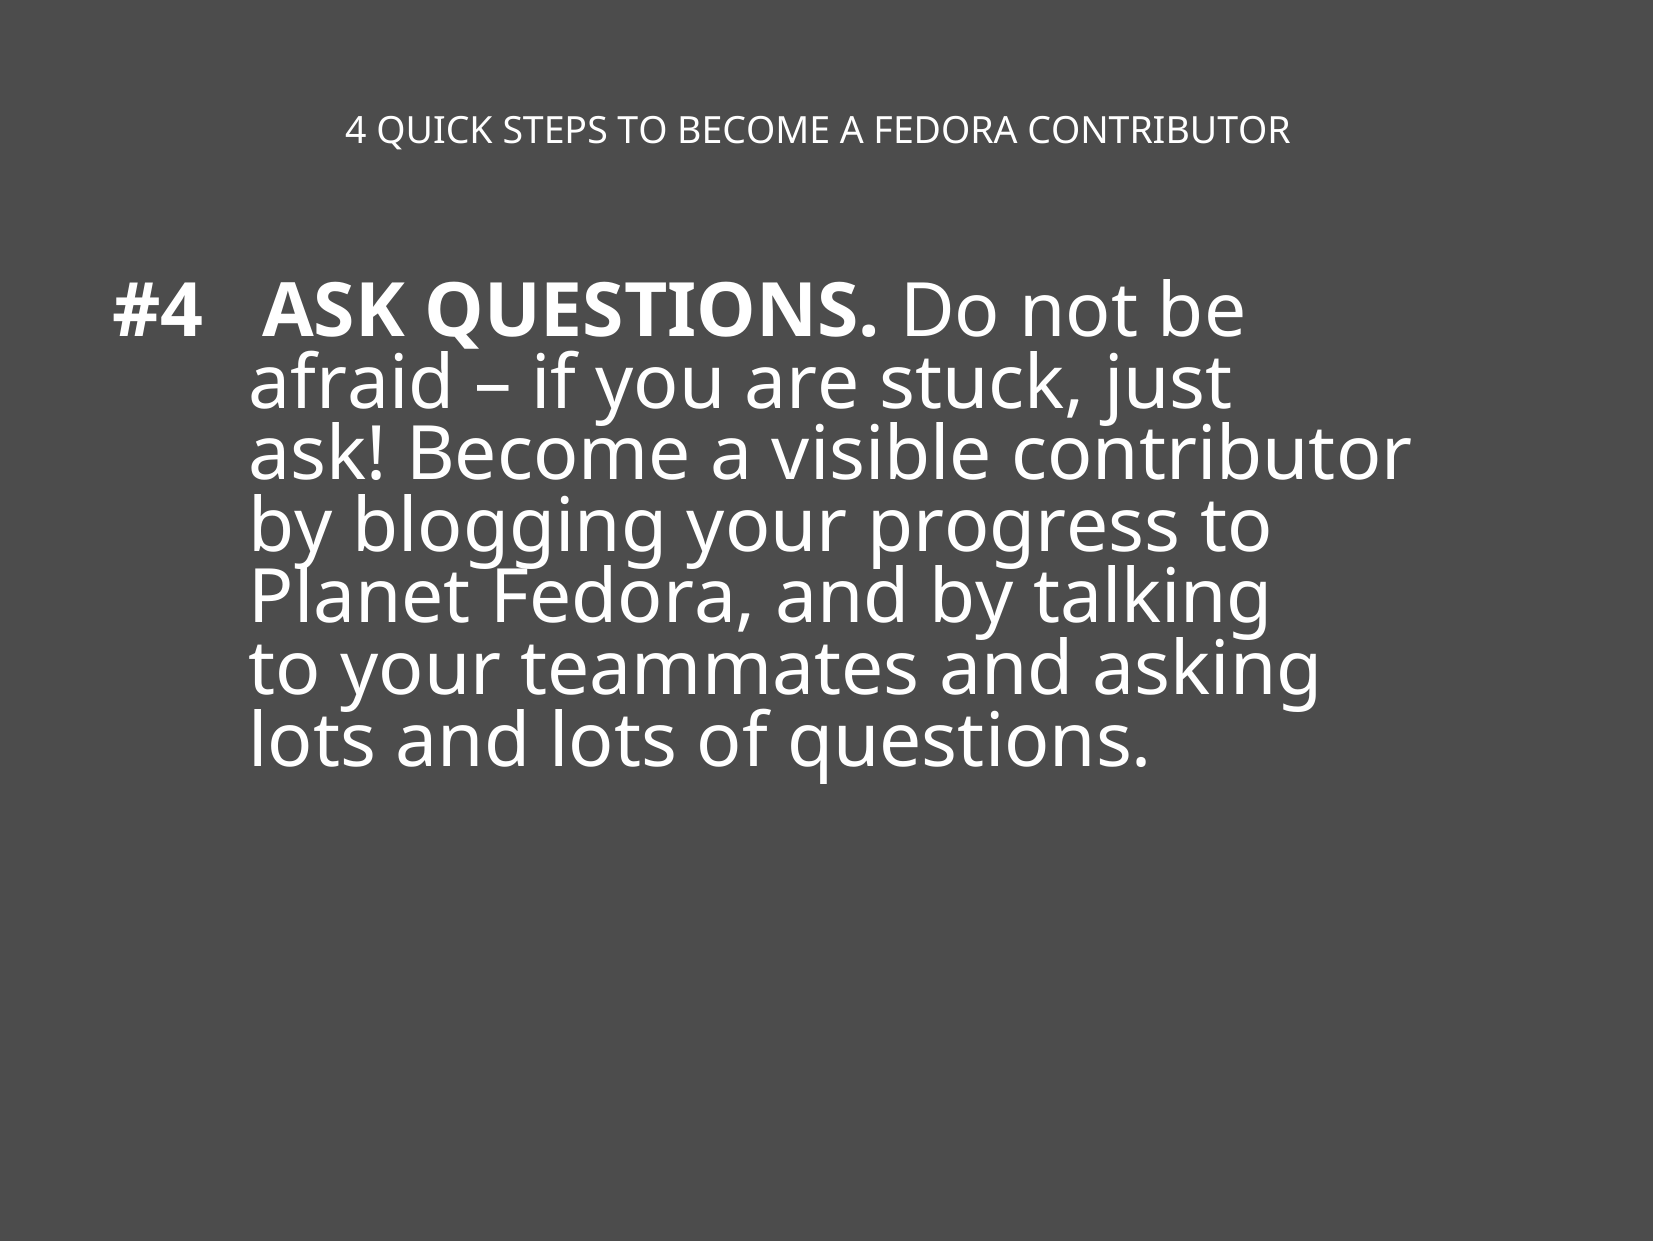

4 QUICK STEPS TO BECOME A FEDORA CONTRIBUTOR
# #4 ASK QUESTIONS. Do not be afraid – if you are stuck, just ask! Become a visible contributor by blogging your progress to Planet Fedora, and by talking to your teammates and asking lots and lots of questions.